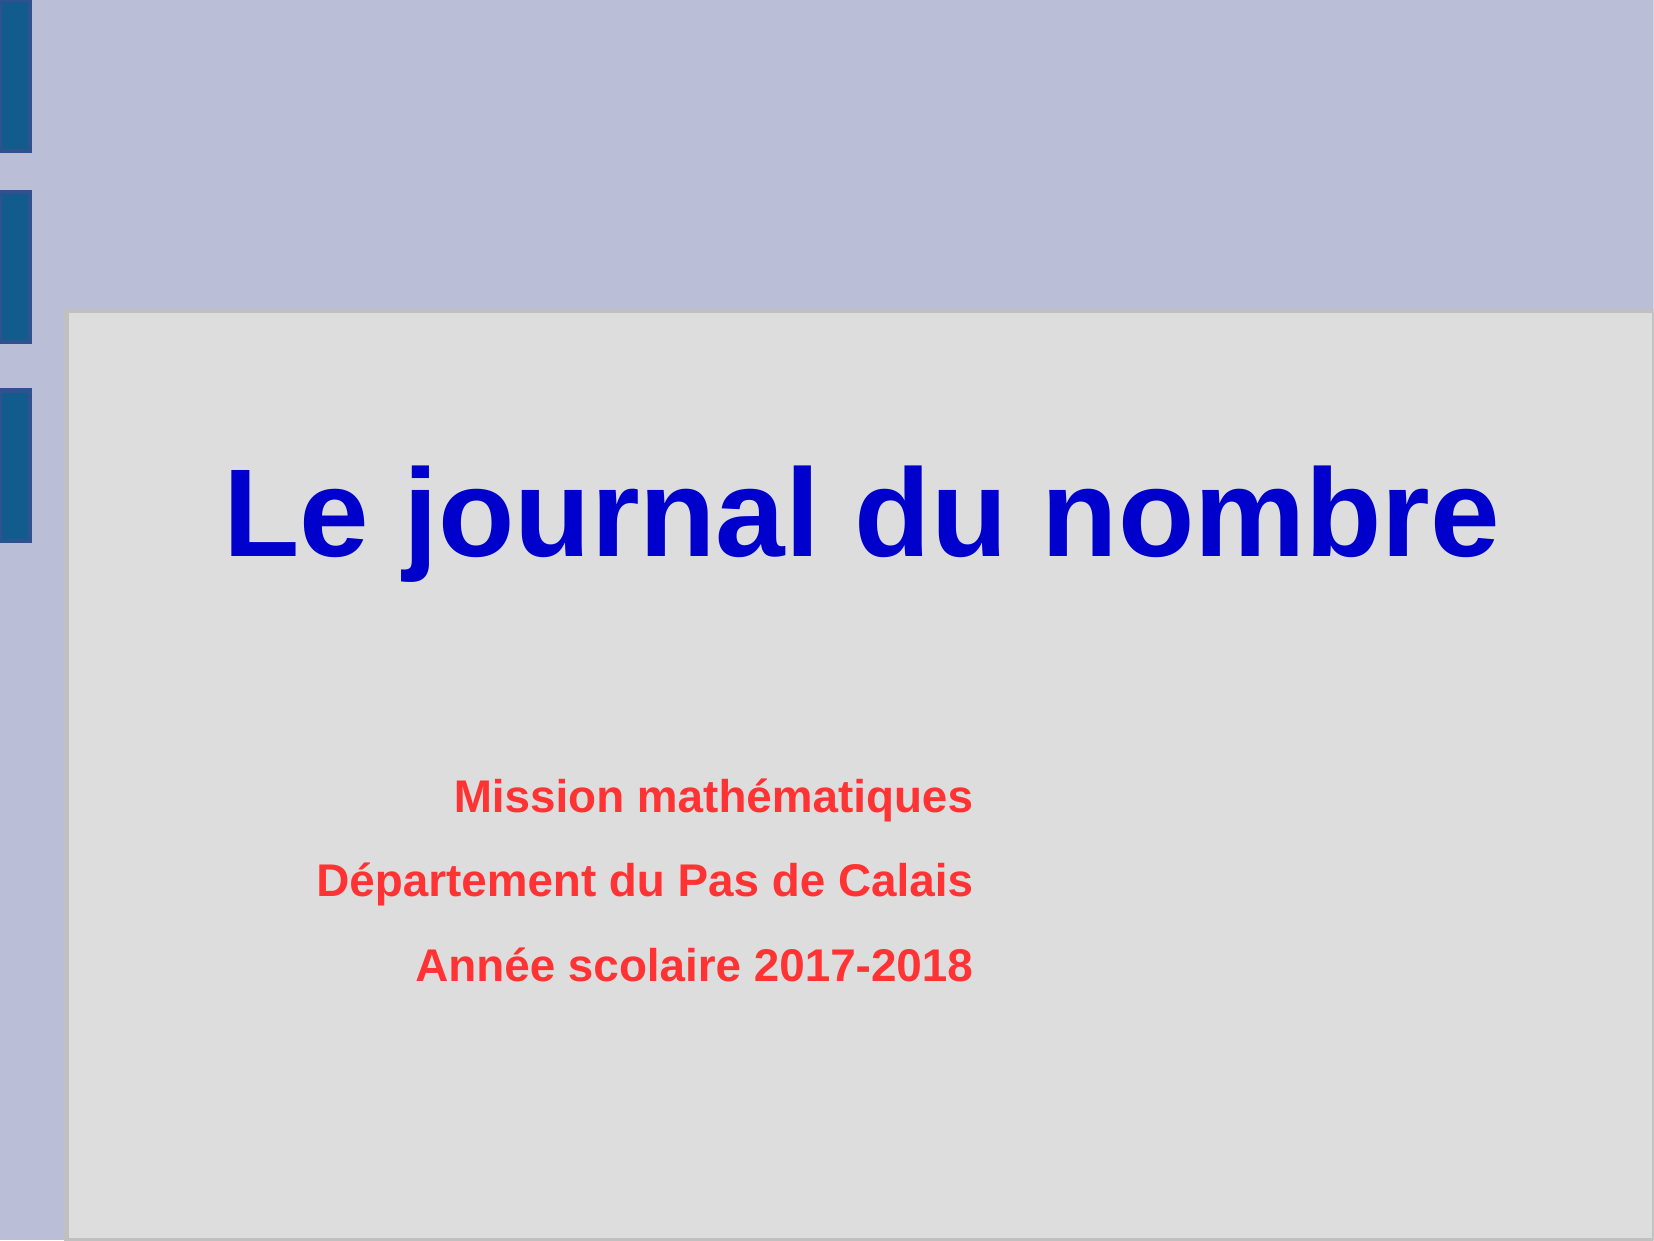

# Mission mathématiques
Département du Pas de Calais
Année scolaire 2017-2018
Le journal du nombre